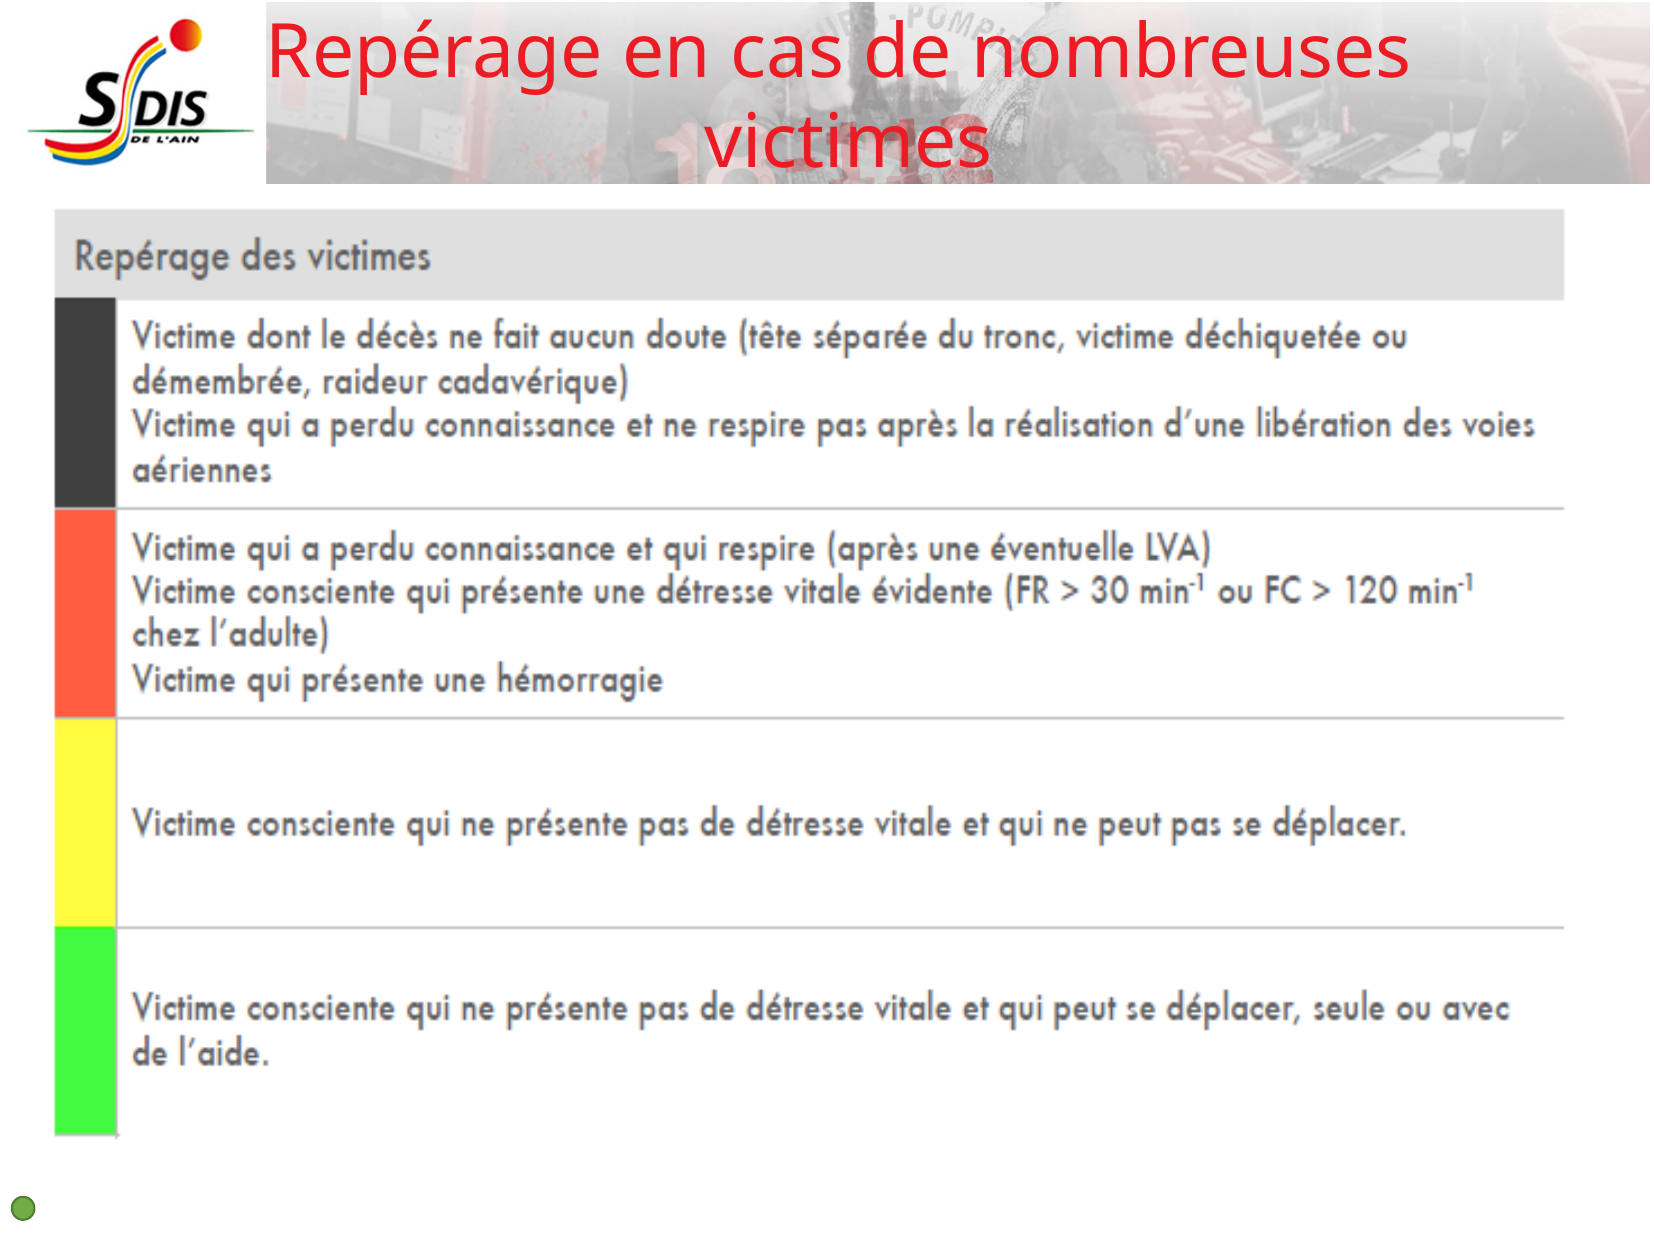

# Repérage en cas de nombreuses victimes